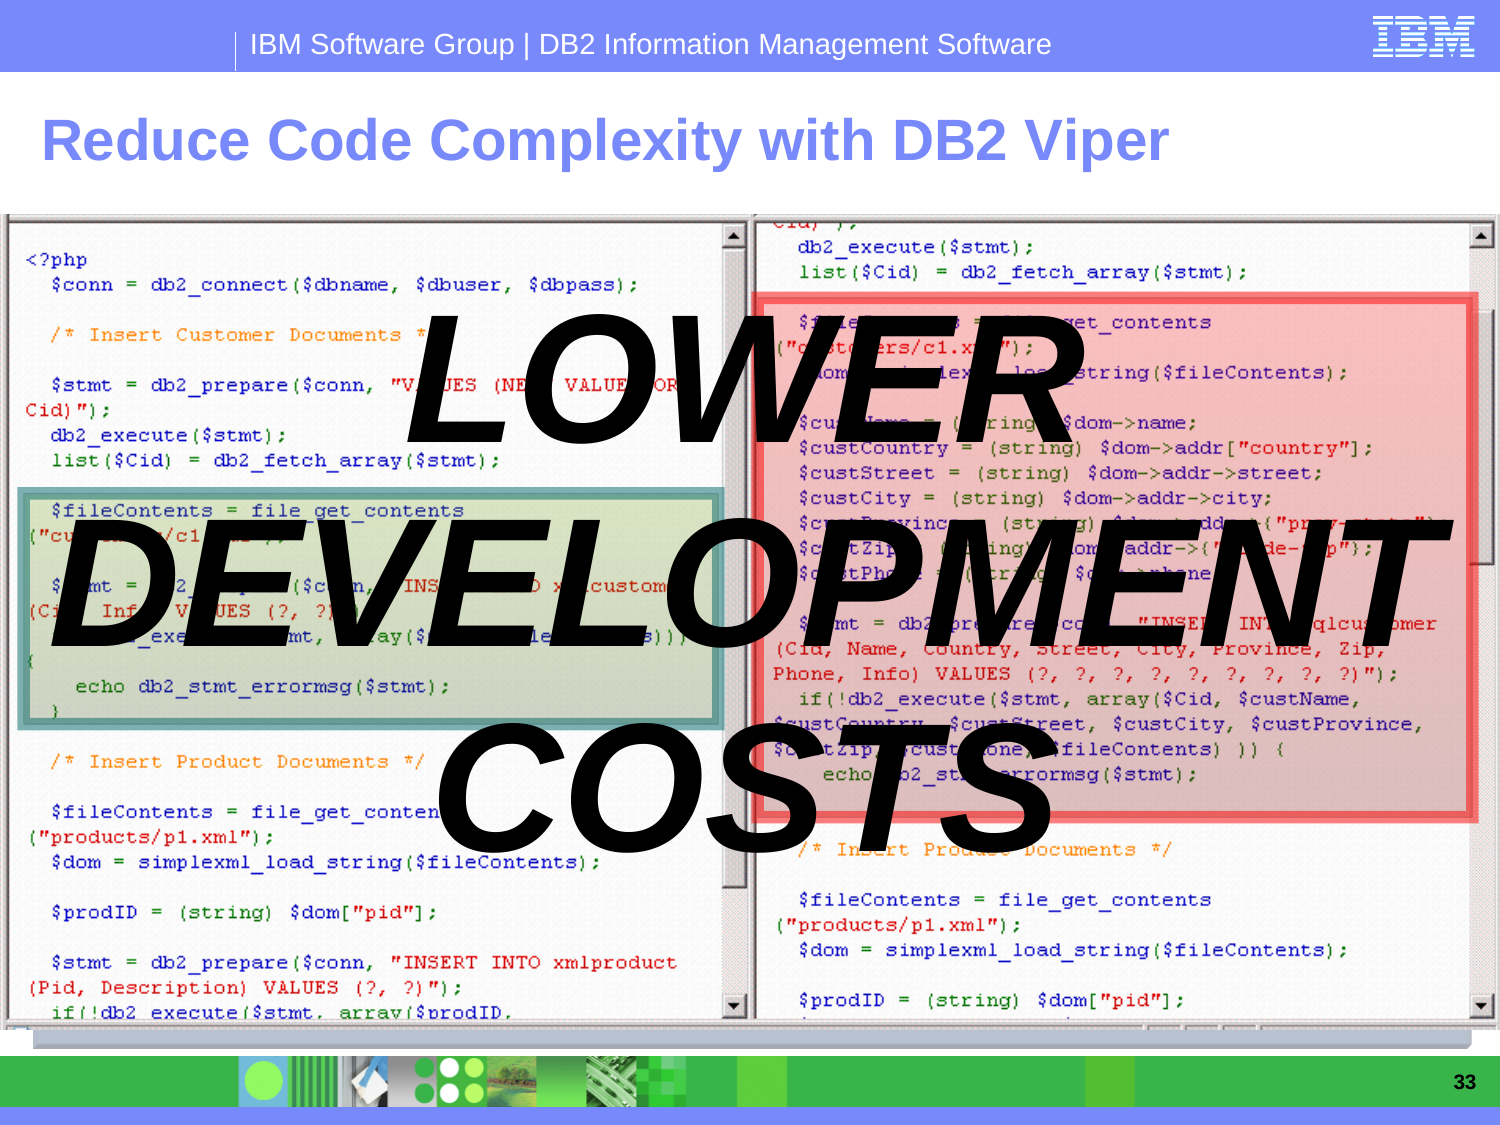

# Reduce Code Complexity with DB2 Viper
LOWER
DEVELOPMENT COSTS
33